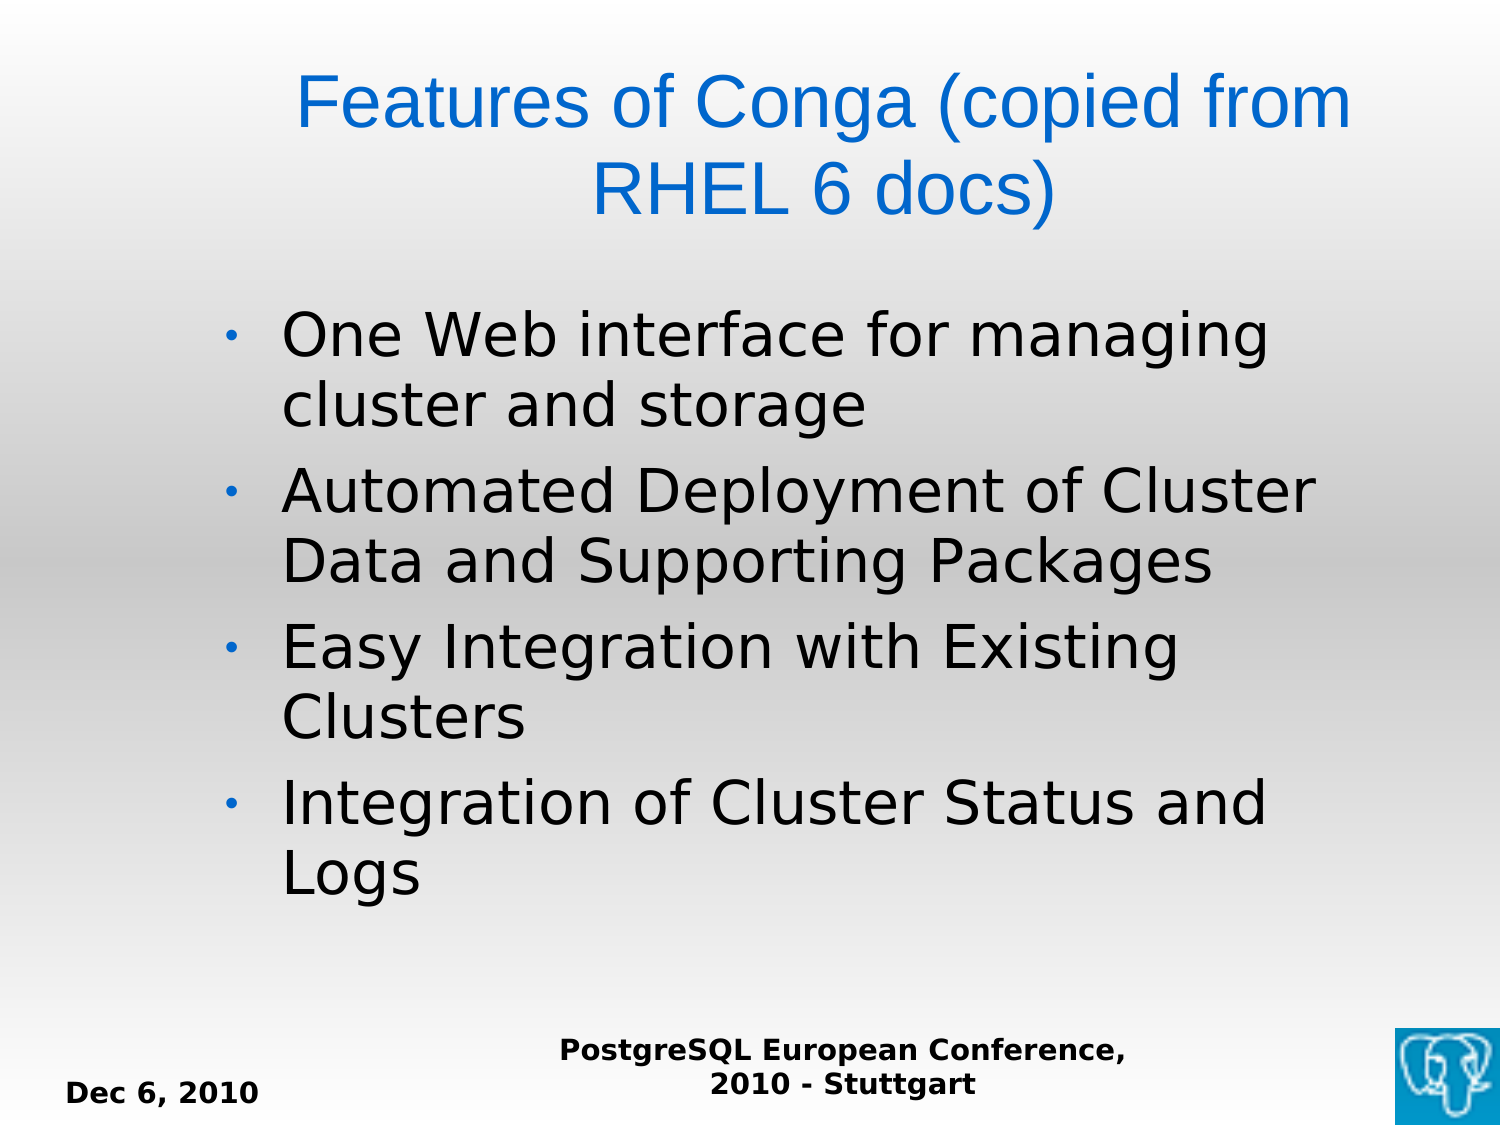

# Features of Conga (copied from RHEL 6 docs)
One Web interface for managing cluster and storage
Automated Deployment of Cluster Data and Supporting Packages
Easy Integration with Existing Clusters
Integration of Cluster Status and Logs